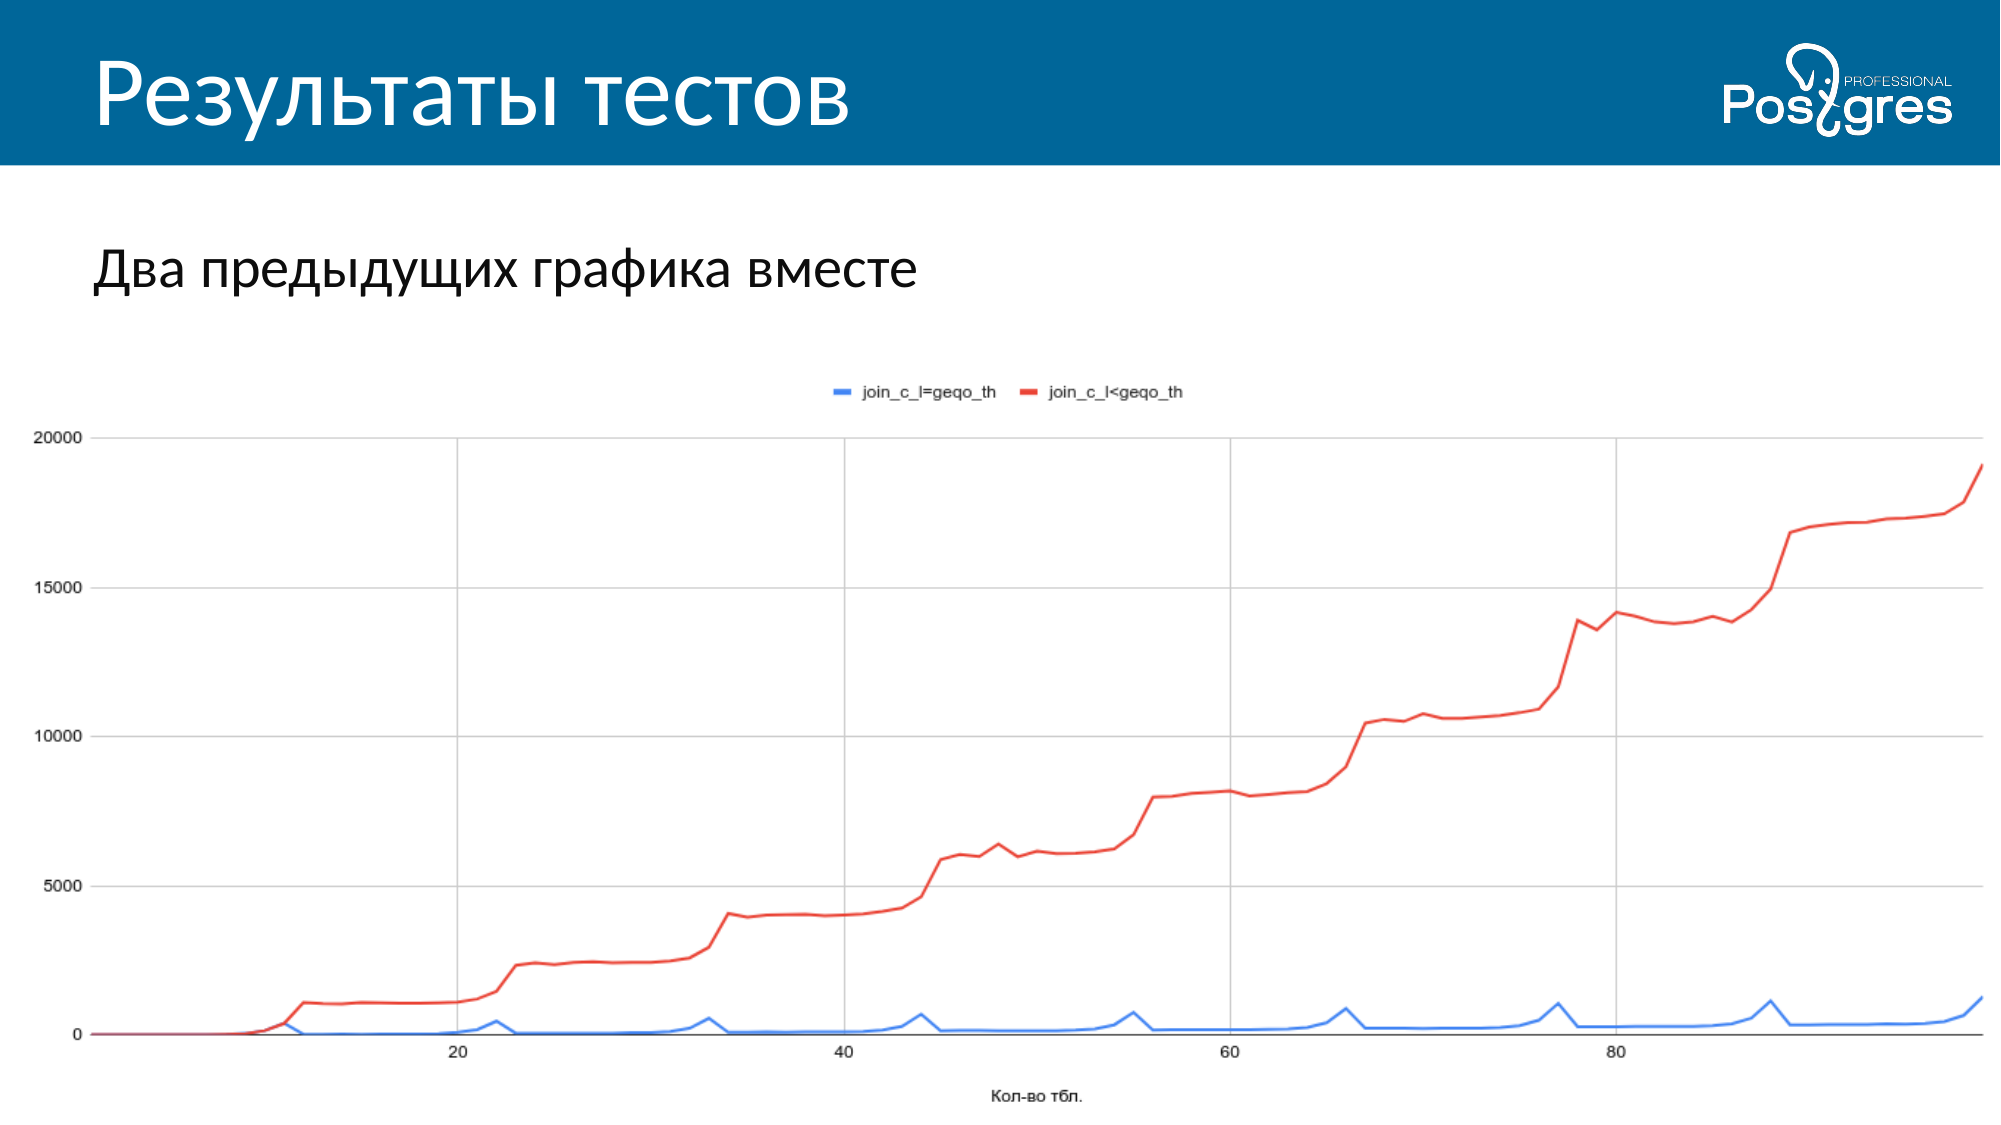

# Результаты тестов
Два предыдущих графика вместе